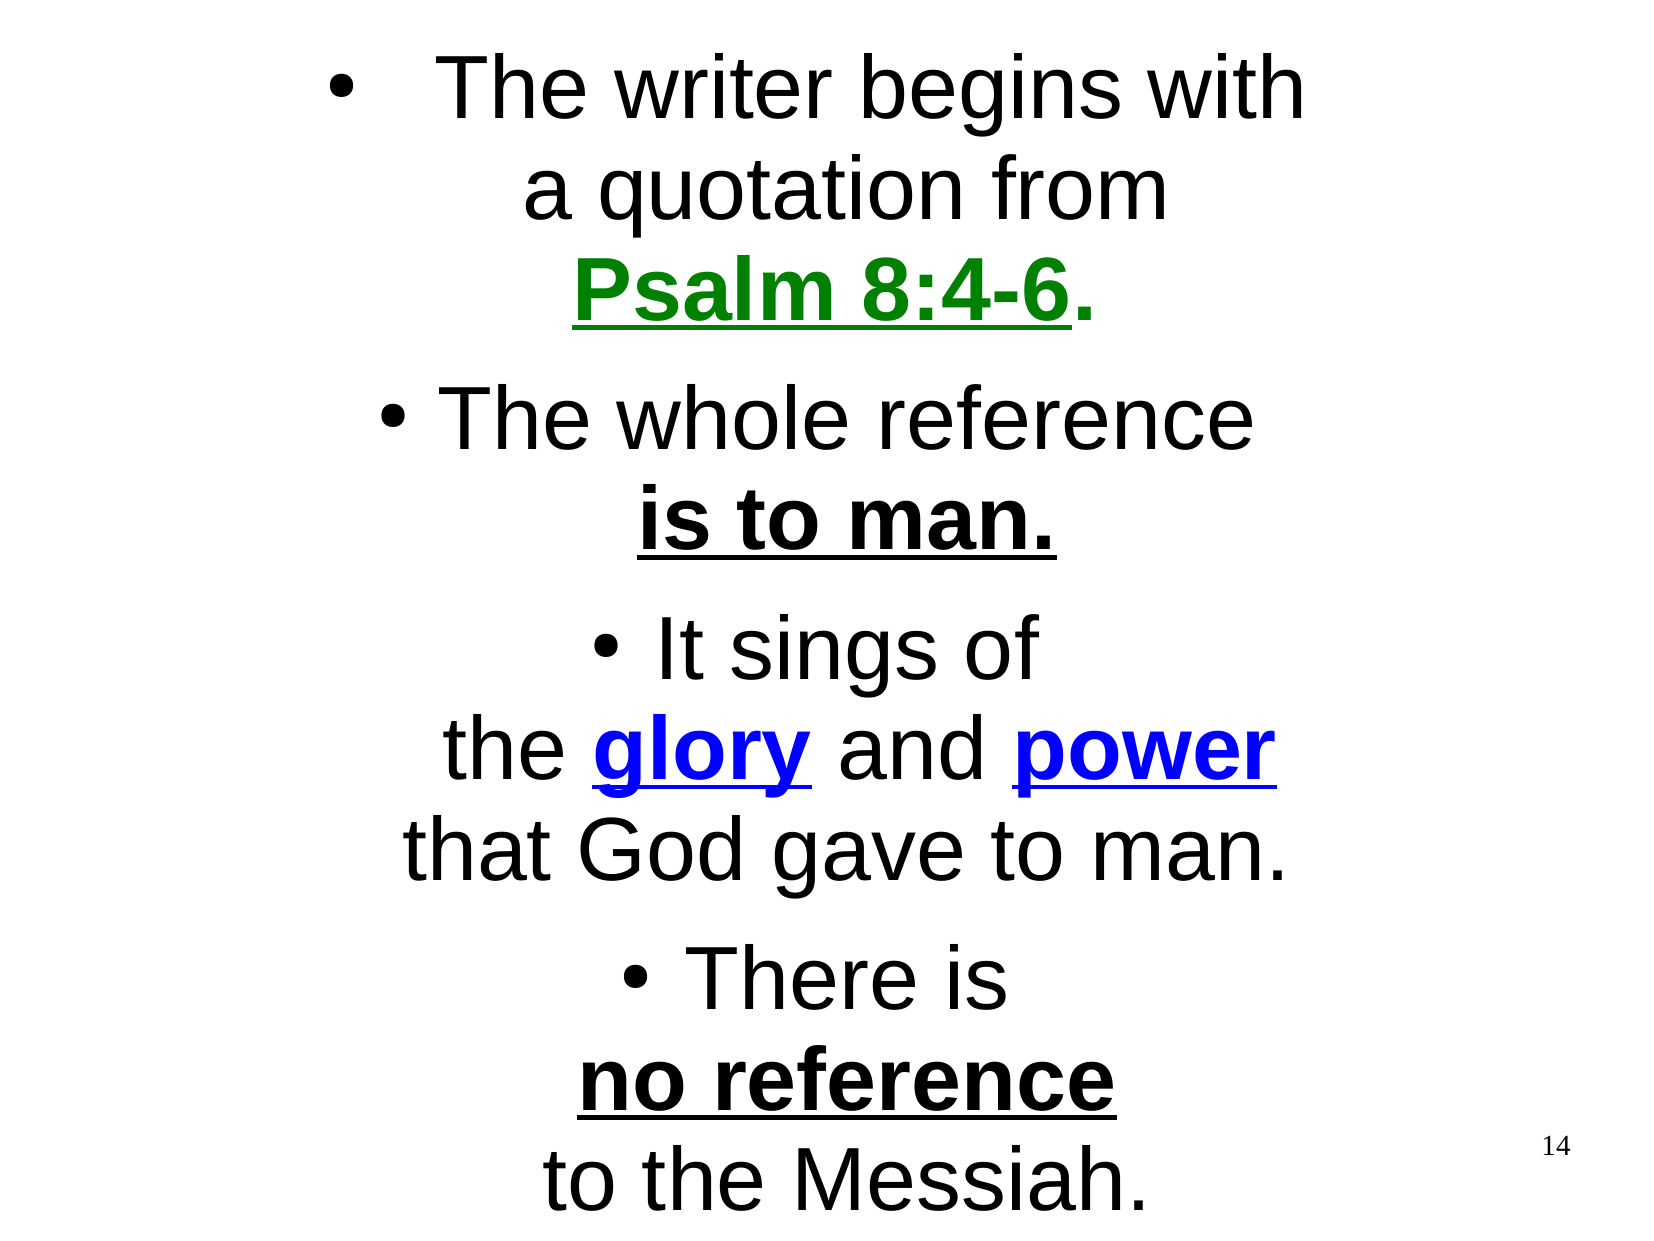

# The writer begins with a quotation from Psalm 8:4-6.
The whole reference
is to man.
It sings of
the glory and power
that God gave to man.
There is
no reference
to the Messiah.
14